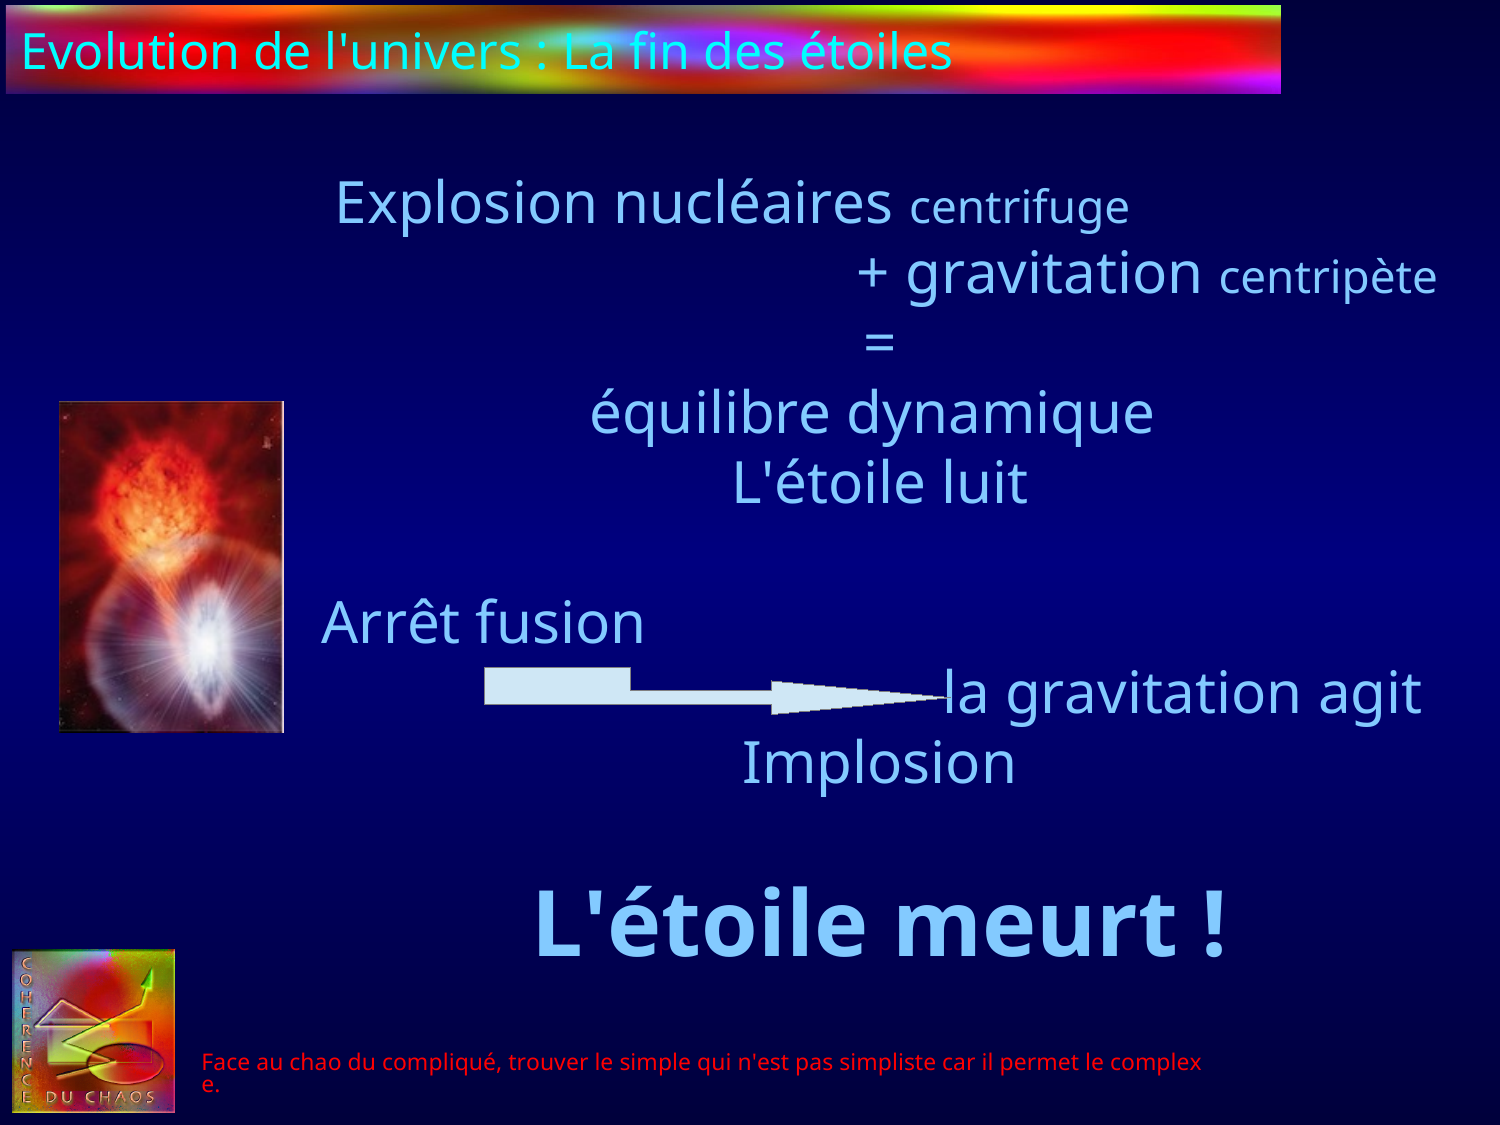

#
Evolution de l'univers : La fin des étoiles
 Explosion nucléaires centrifuge
+ gravitation centripète
=
équilibre dynamique
L'étoile luit
Arrêt fusion
la gravitation agit
Implosion
L'étoile meurt !
Face au chao du compliqué, trouver le simple qui n'est pas simpliste car il permet le complexe.